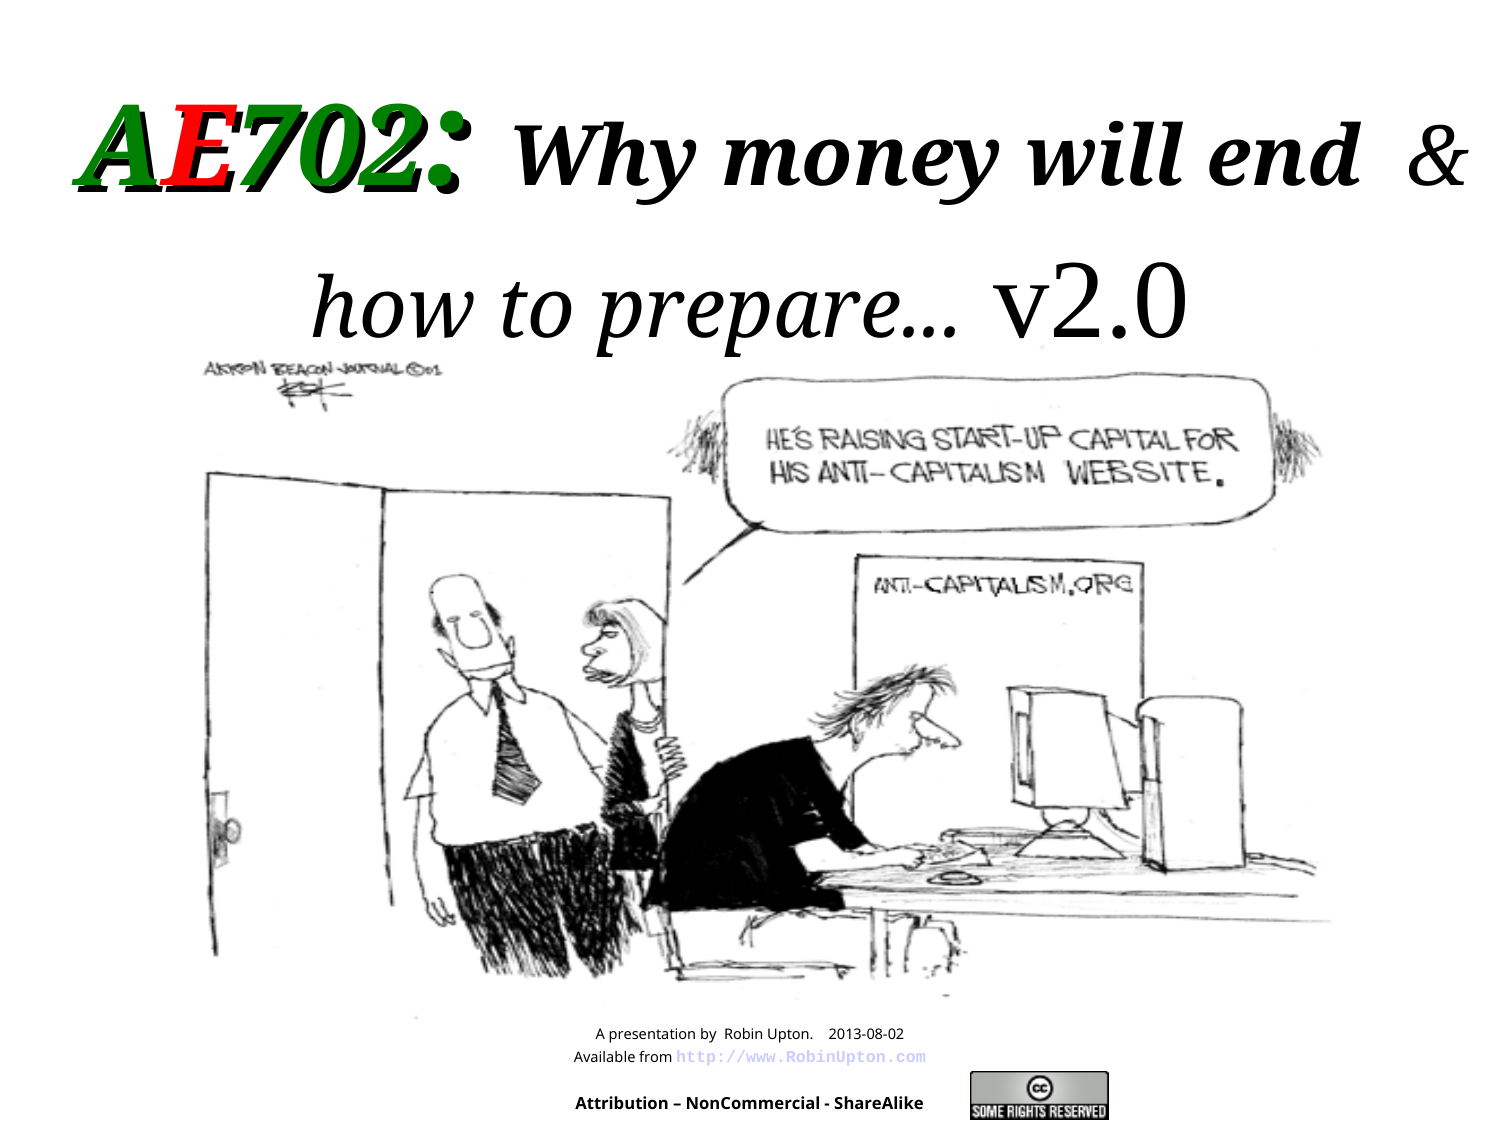

AE702: Why money will end & how to prepare... v2.0
A presentation by Robin Upton. 2013-08-02
Available from http://www.RobinUpton.com
Attribution – NonCommercial - ShareAlike